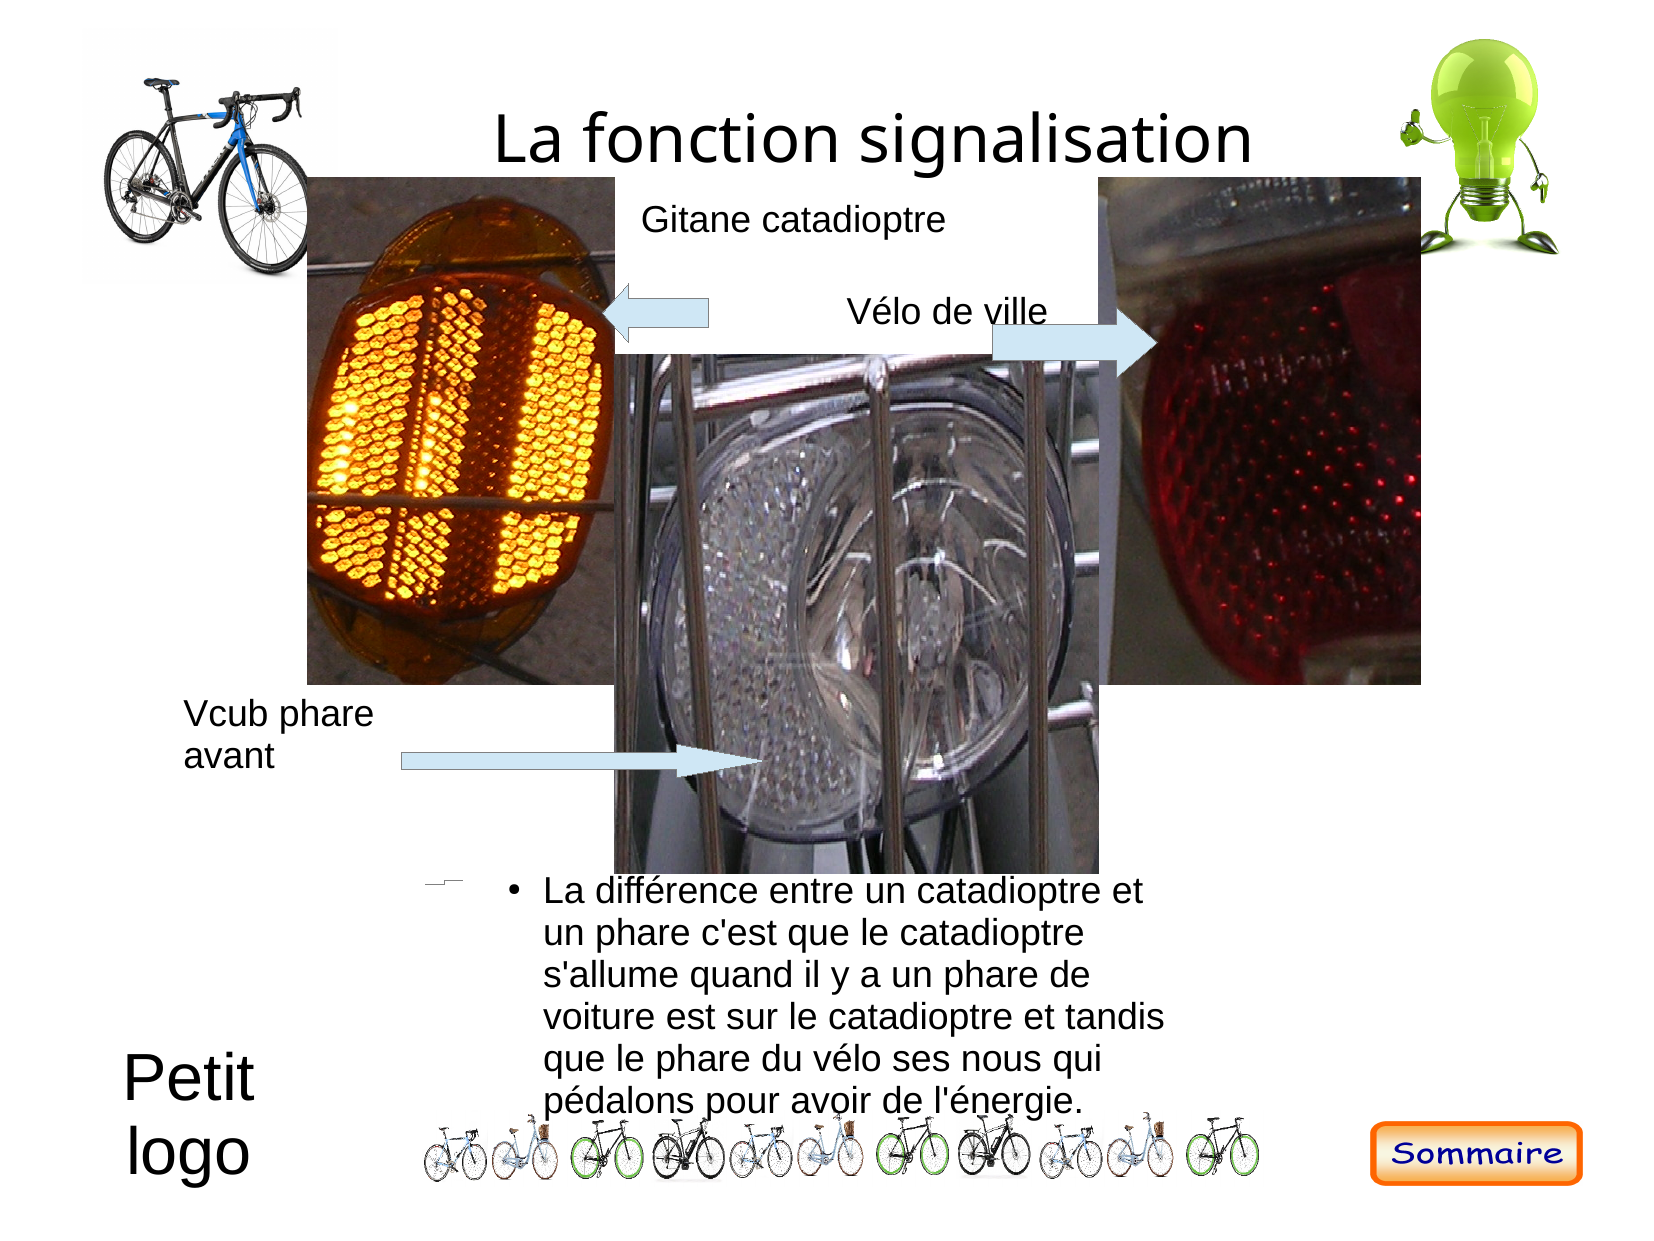

# La fonction signalisation
Gitane catadioptre
Vélo de ville
Vcub phare avant
La différence entre un catadioptre et un phare c'est que le catadioptre s'allume quand il y a un phare de voiture est sur le catadioptre et tandis que le phare du vélo ses nous qui pédalons pour avoir de l'énergie.
Petit logo